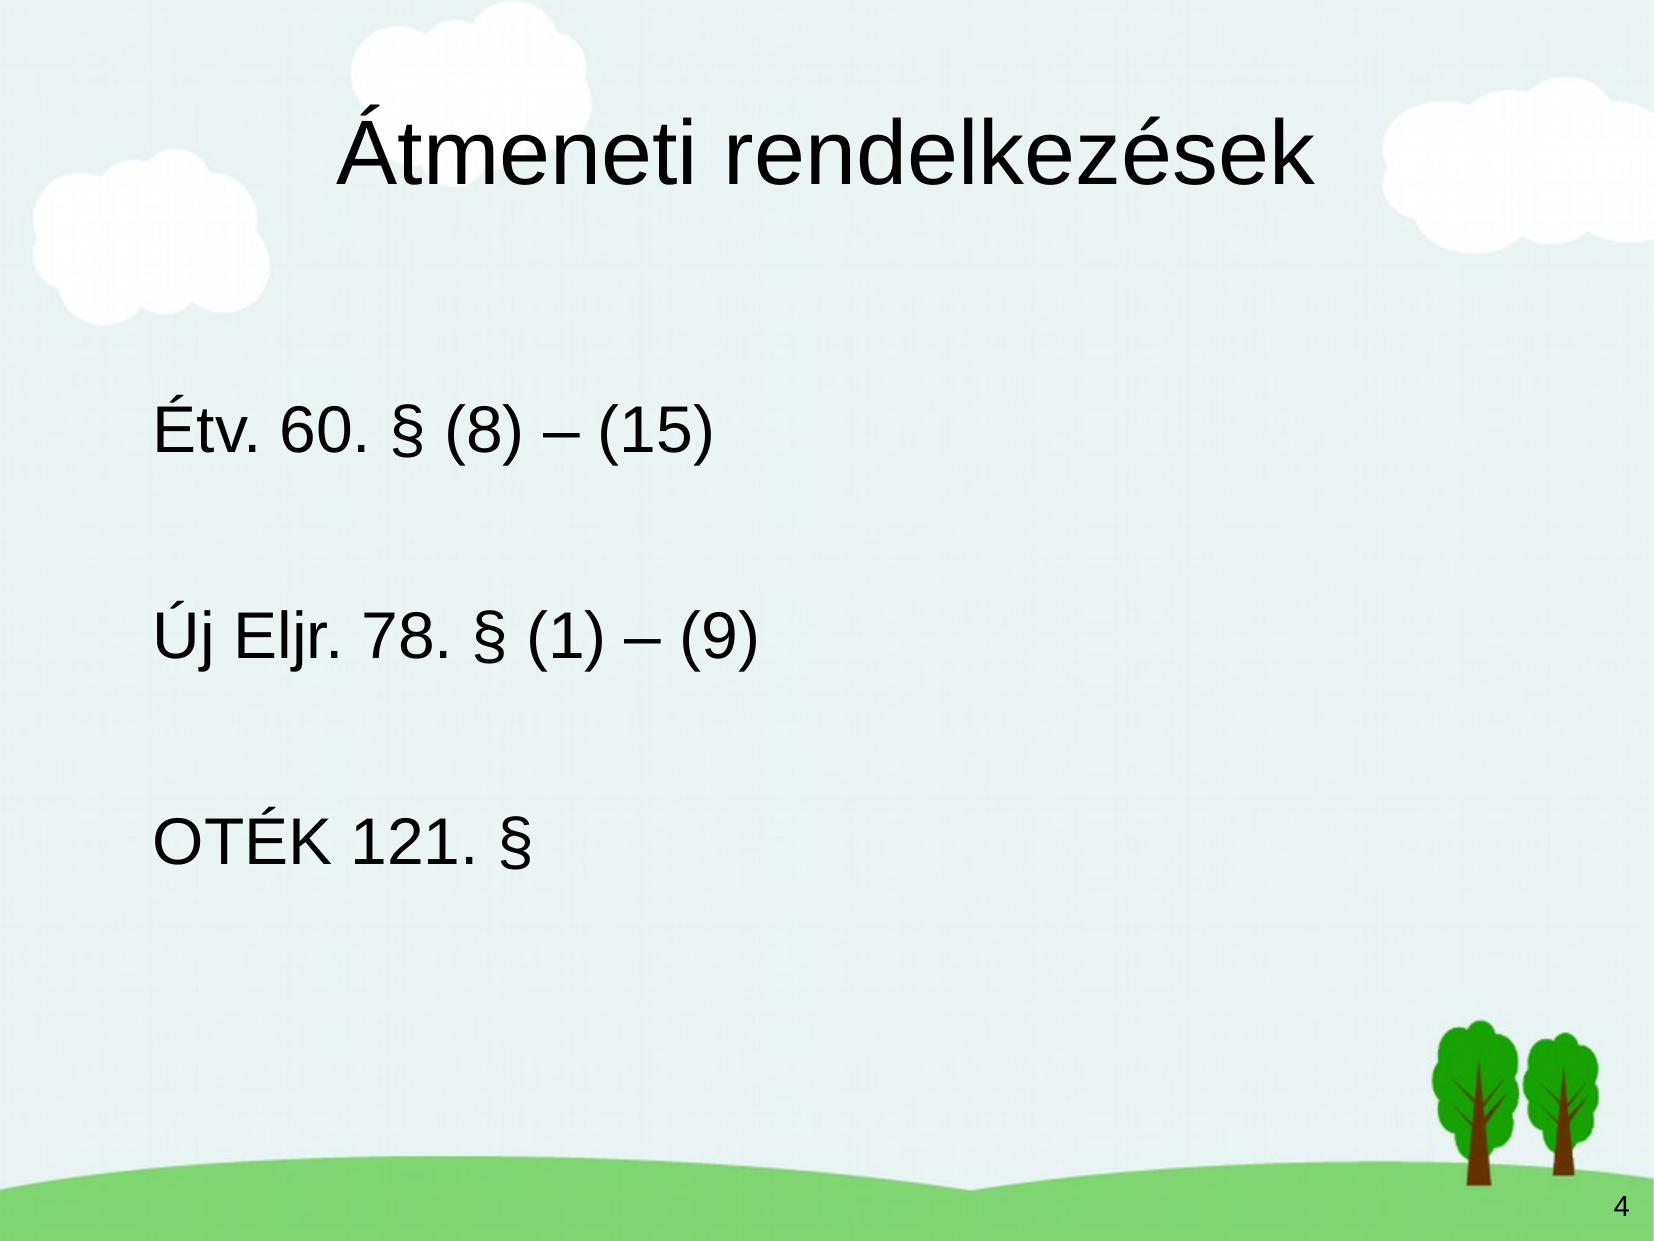

# Átmeneti rendelkezések
Étv. 60. § (8) – (15)
Új Eljr. 78. § (1) – (9)
OTÉK 121. §
4